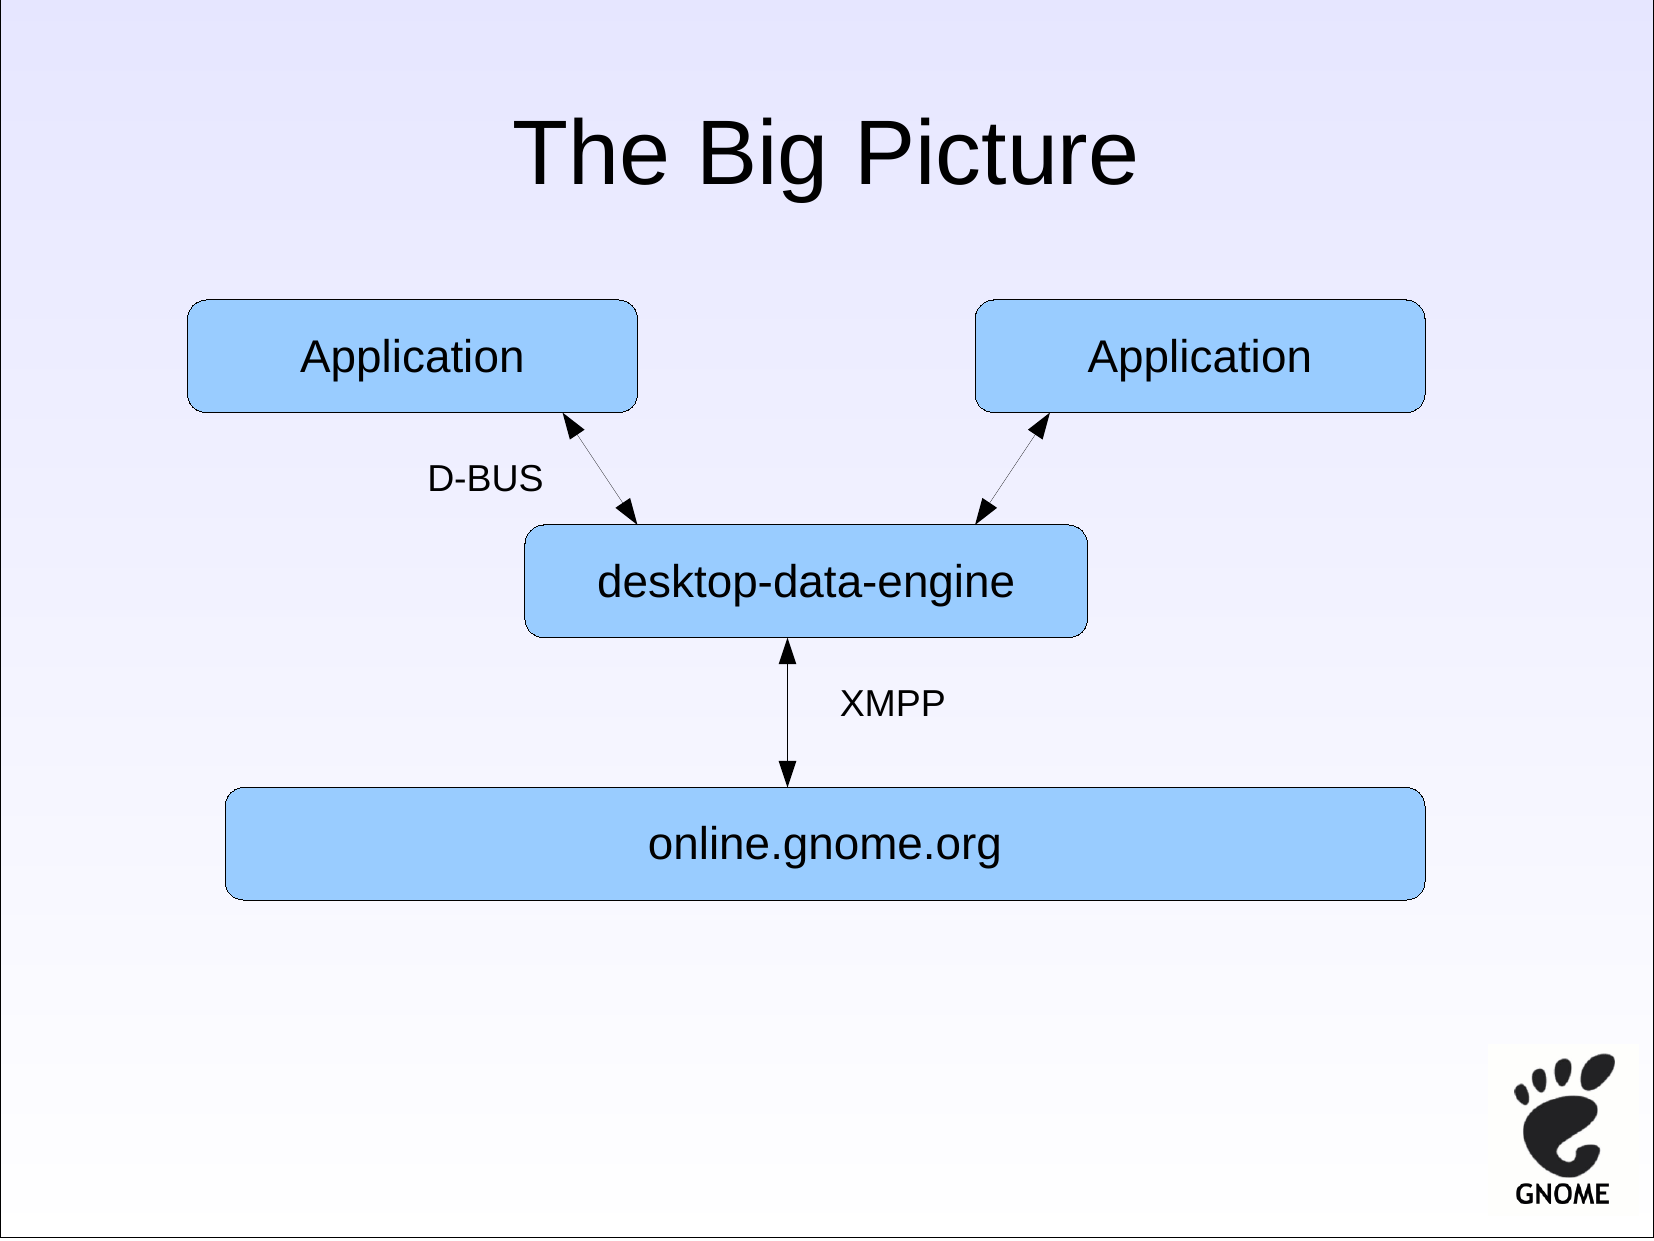

# The Big Picture
Application
Application
D-BUS
desktop-data-engine
XMPP
online.gnome.org